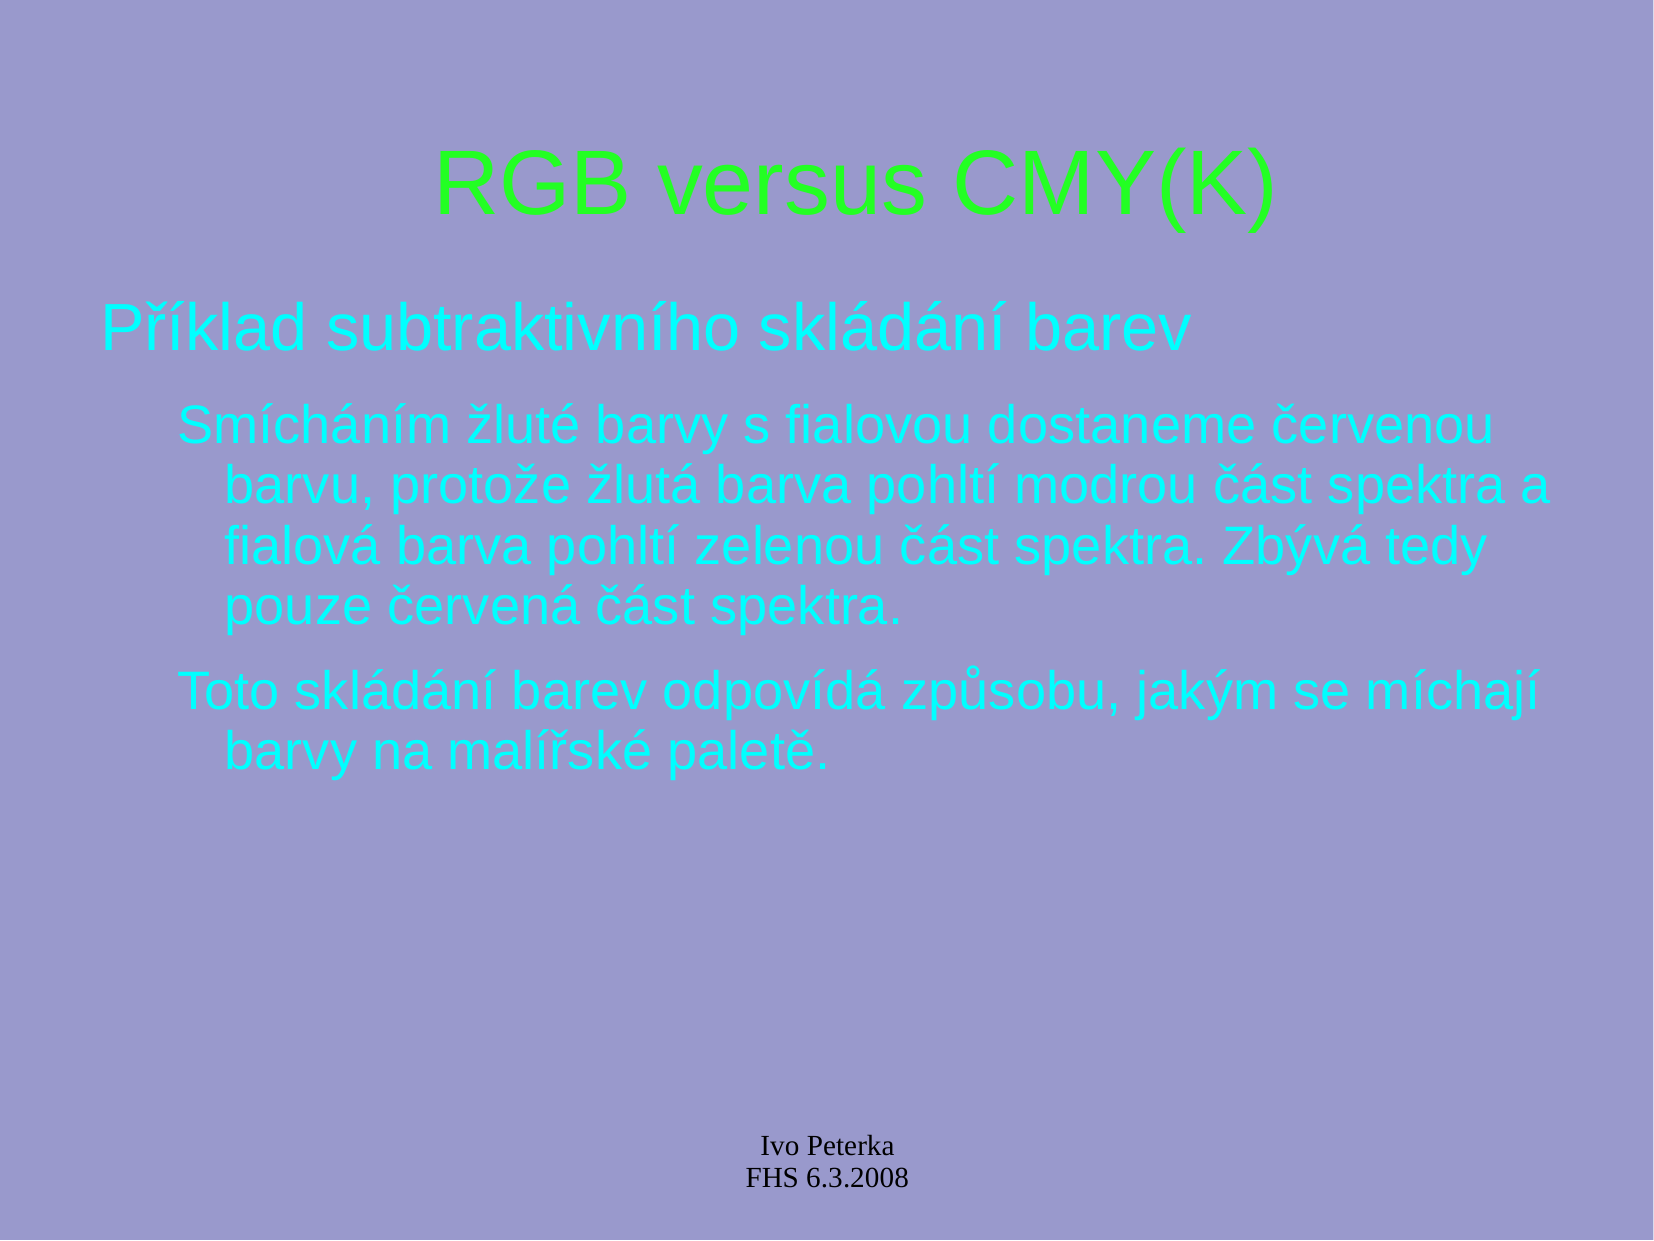

# RGB versus CMY(K)
RGB versus CMY(K)
Příklad subtraktivního skládání barev
Smícháním žluté barvy s fialovou dostaneme červenou barvu, protože žlutá barva pohltí modrou část spektra a fialová barva pohltí zelenou část spektra. Zbývá tedy pouze červená část spektra.
Toto skládání barev odpovídá způsobu, jakým se míchají barvy na malířské paletě.